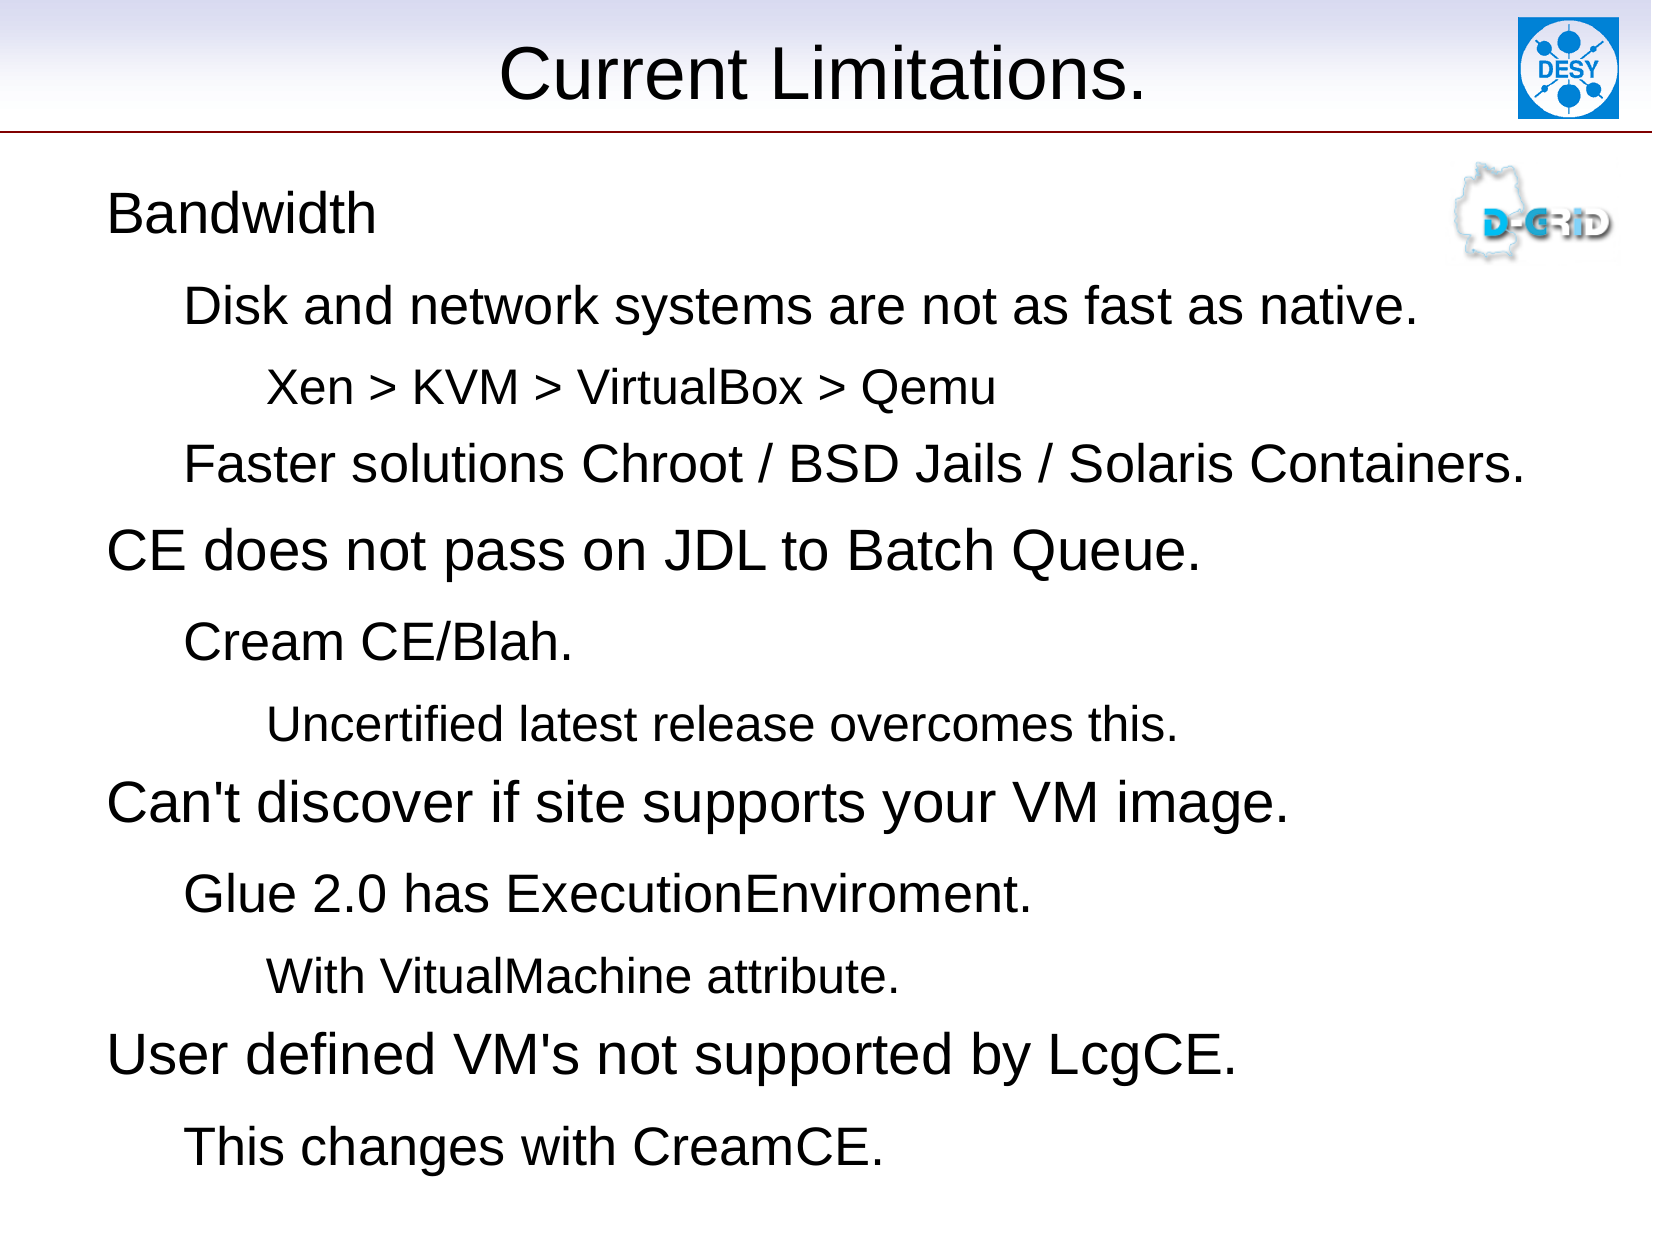

# Current Limitations.
Bandwidth
Disk and network systems are not as fast as native.
Xen > KVM > VirtualBox > Qemu
Faster solutions Chroot / BSD Jails / Solaris Containers.
CE does not pass on JDL to Batch Queue.
Cream CE/Blah.
Uncertified latest release overcomes this.
Can't discover if site supports your VM image.
Glue 2.0 has ExecutionEnviroment.
With VitualMachine attribute.
User defined VM's not supported by LcgCE.
This changes with CreamCE.